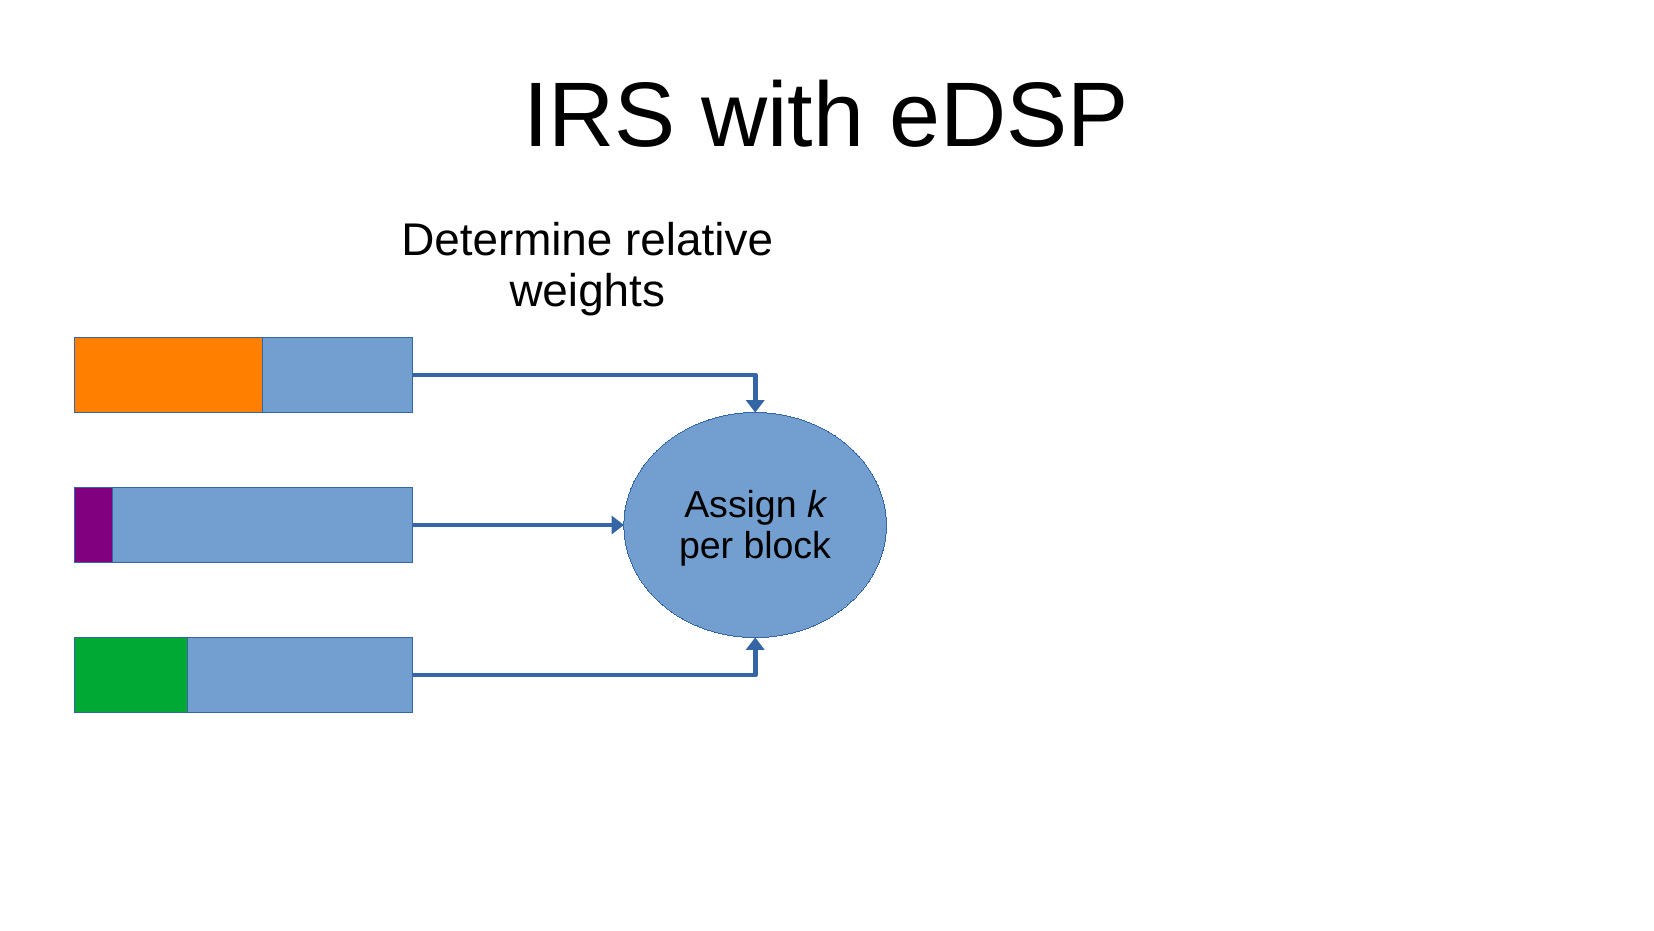

# IRS with eDSP
Determine relative
weights
Assign k per block